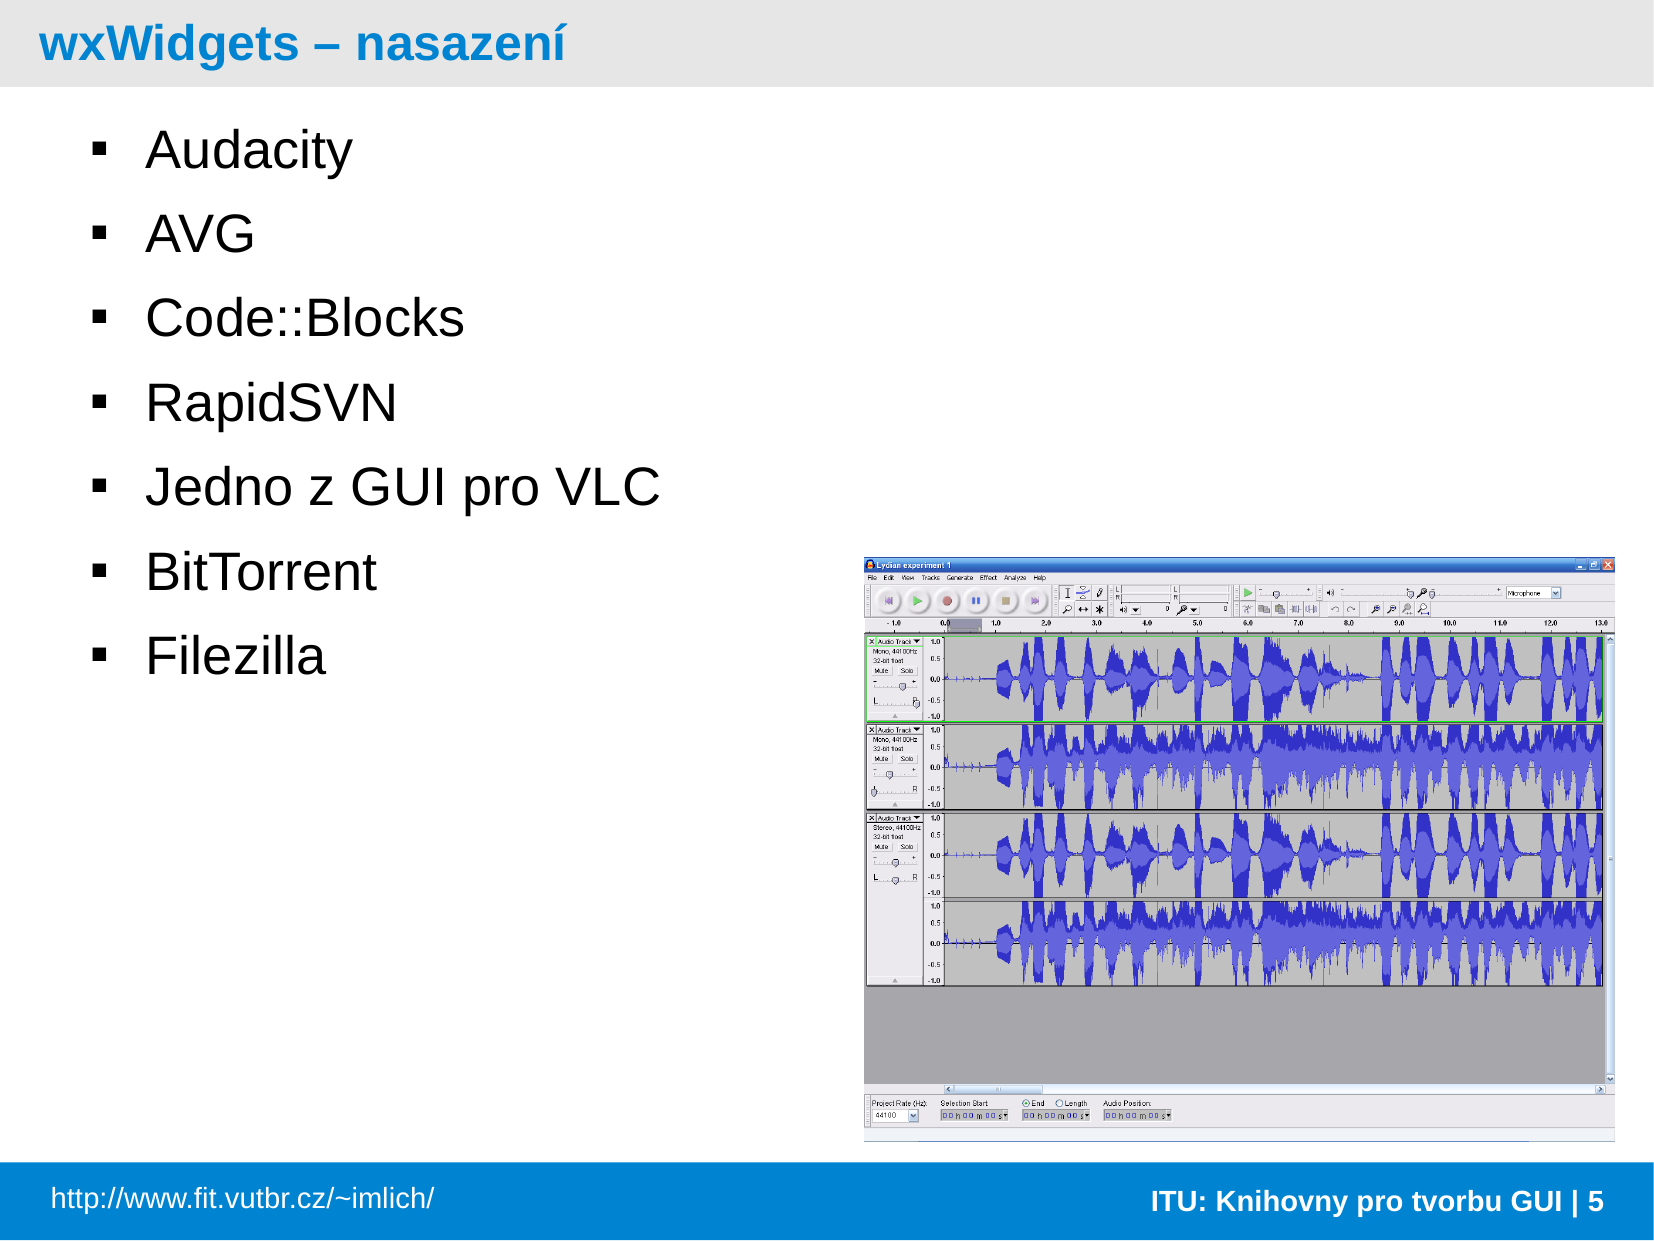

# wxWidgets – nasazení
Audacity
AVG
Code::Blocks
RapidSVN
Jedno z GUI pro VLC
BitTorrent
Filezilla